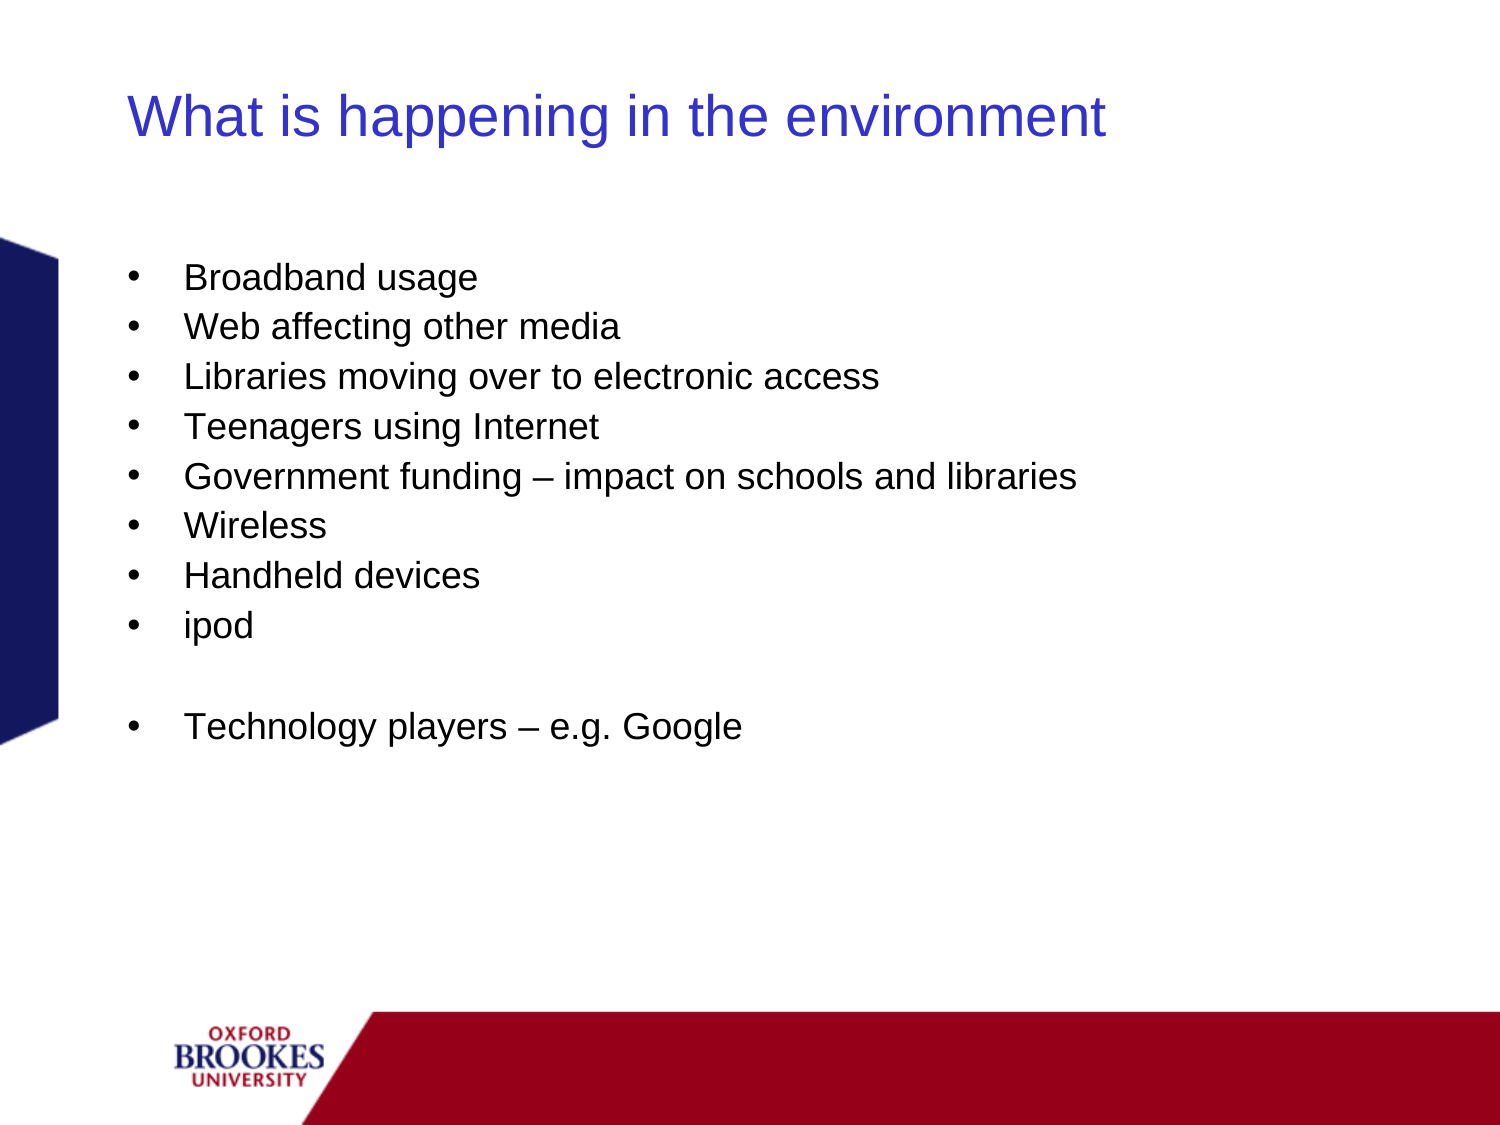

# What is happening in the environment
Broadband usage
Web affecting other media
Libraries moving over to electronic access
Teenagers using Internet
Government funding – impact on schools and libraries
Wireless
Handheld devices
ipod
Technology players – e.g. Google